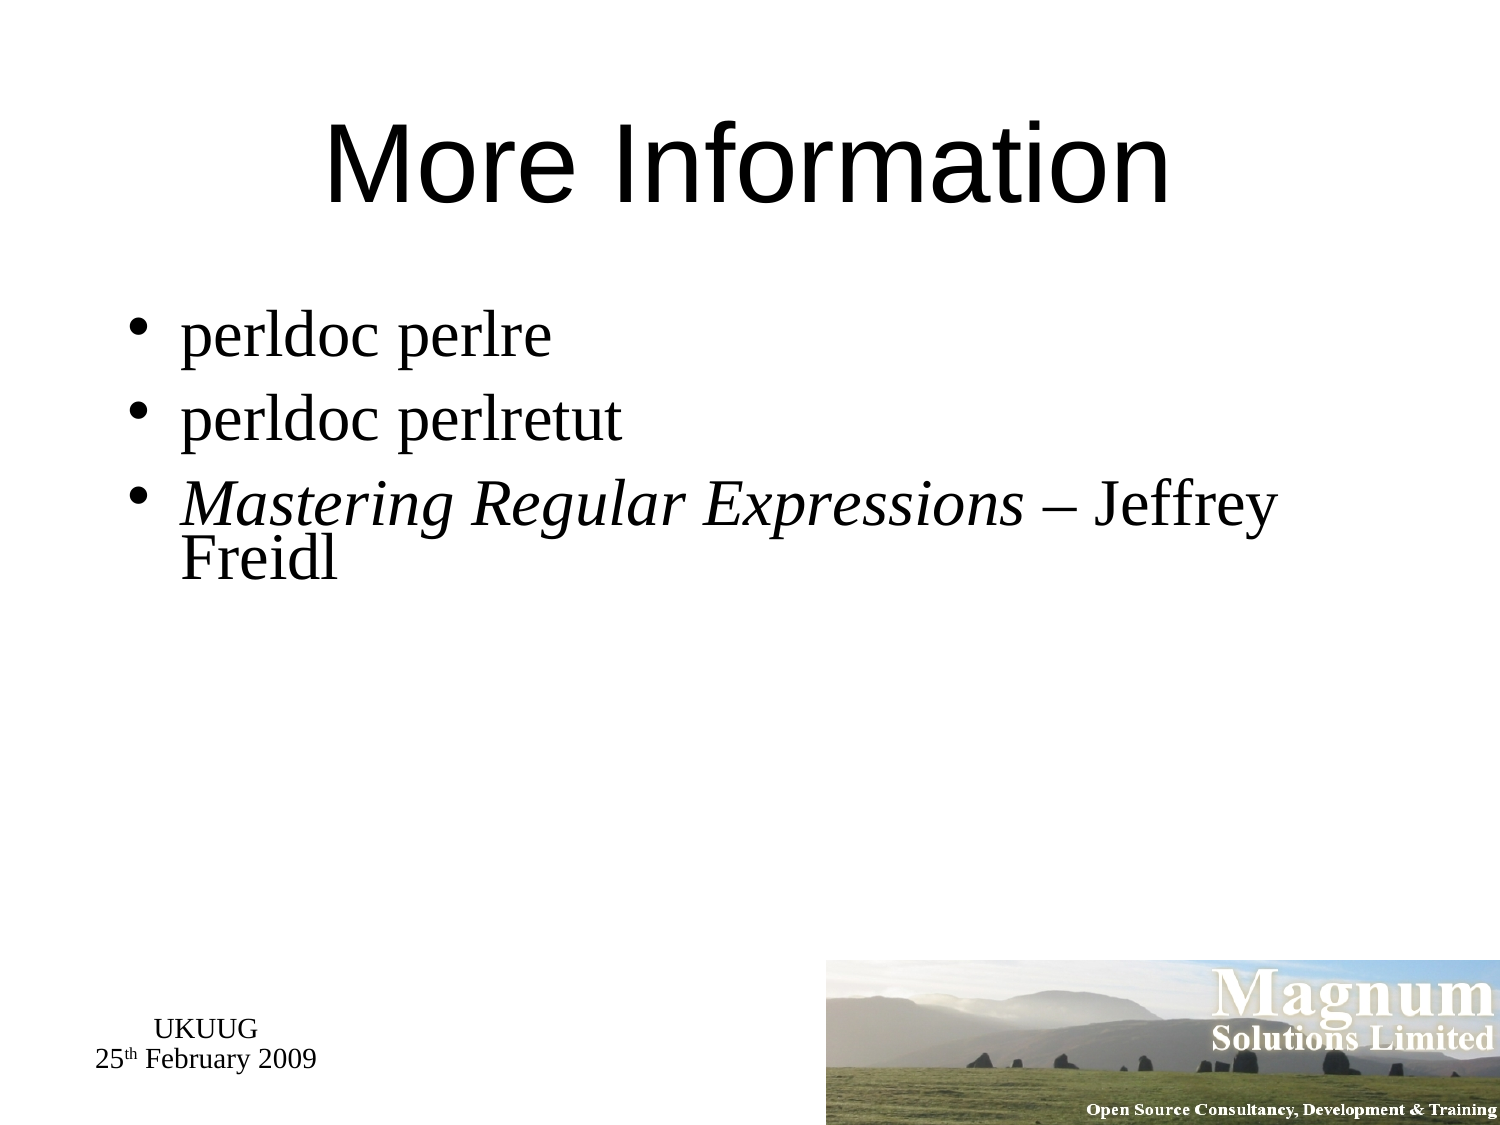

# More Information
perldoc perlre
perldoc perlretut
Mastering Regular Expressions – Jeffrey Freidl
117